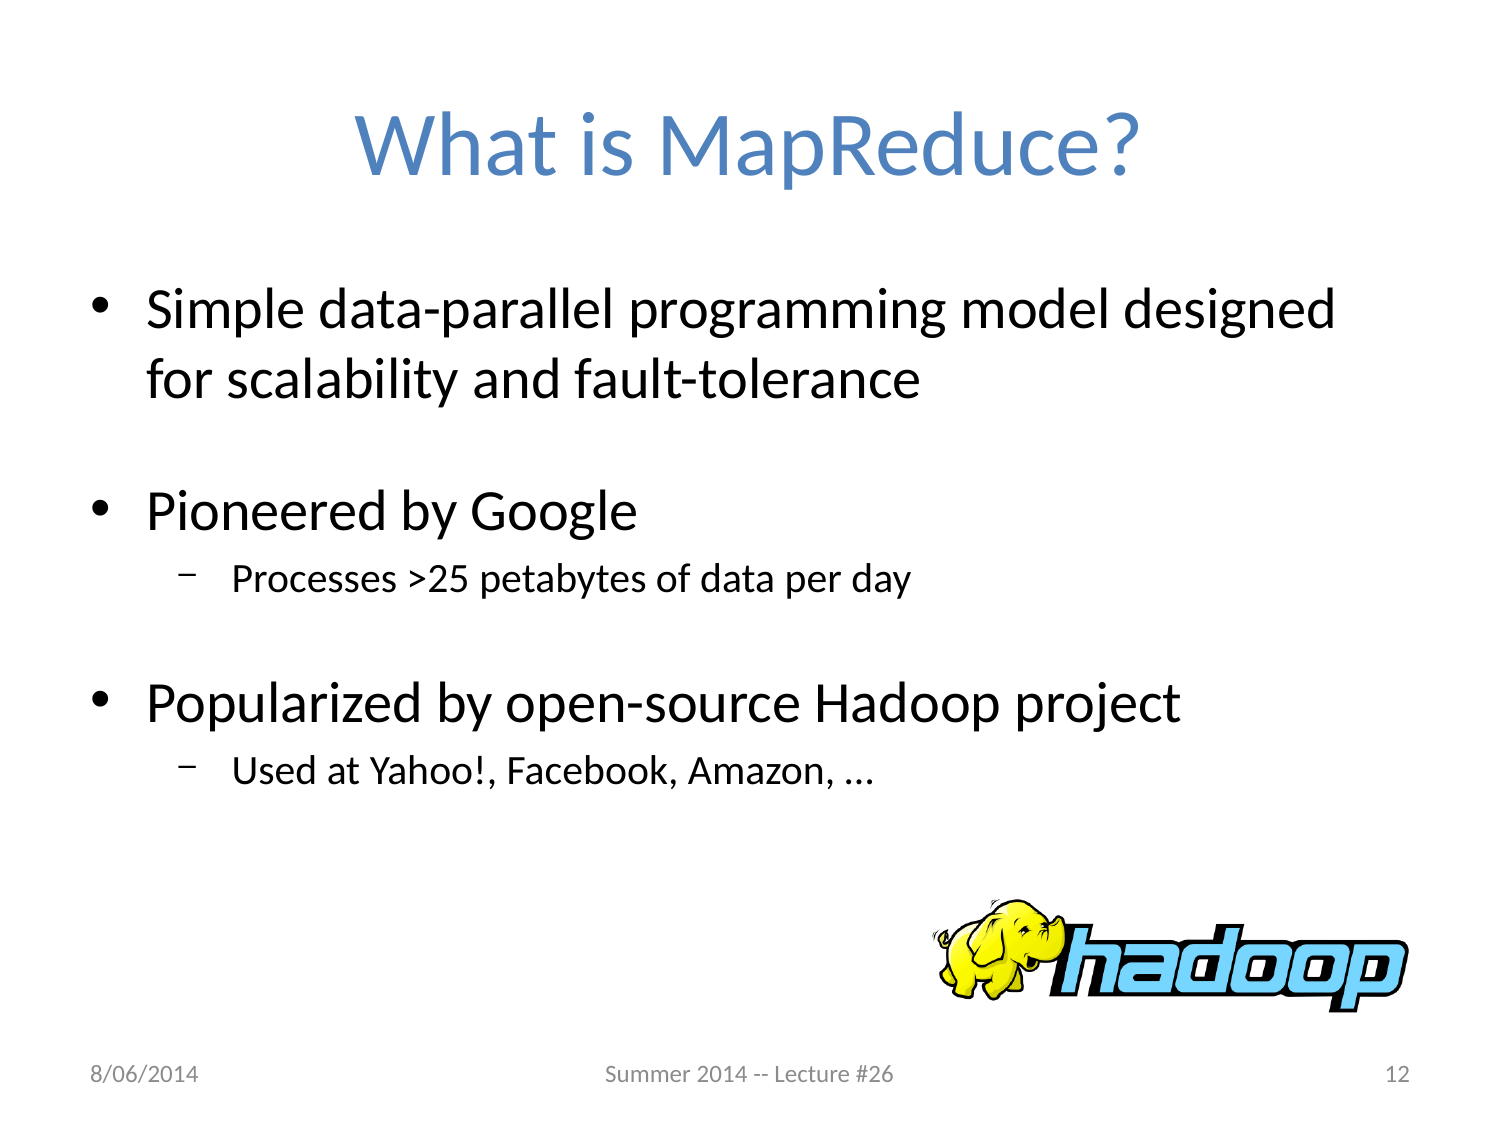

# What is MapReduce?
Simple data-parallel programming model designed for scalability and fault-tolerance
Pioneered by Google
Processes >25 petabytes of data per day
Popularized by open-source Hadoop project
Used at Yahoo!, Facebook, Amazon, …
8/06/2014
Summer 2014 -- Lecture #26